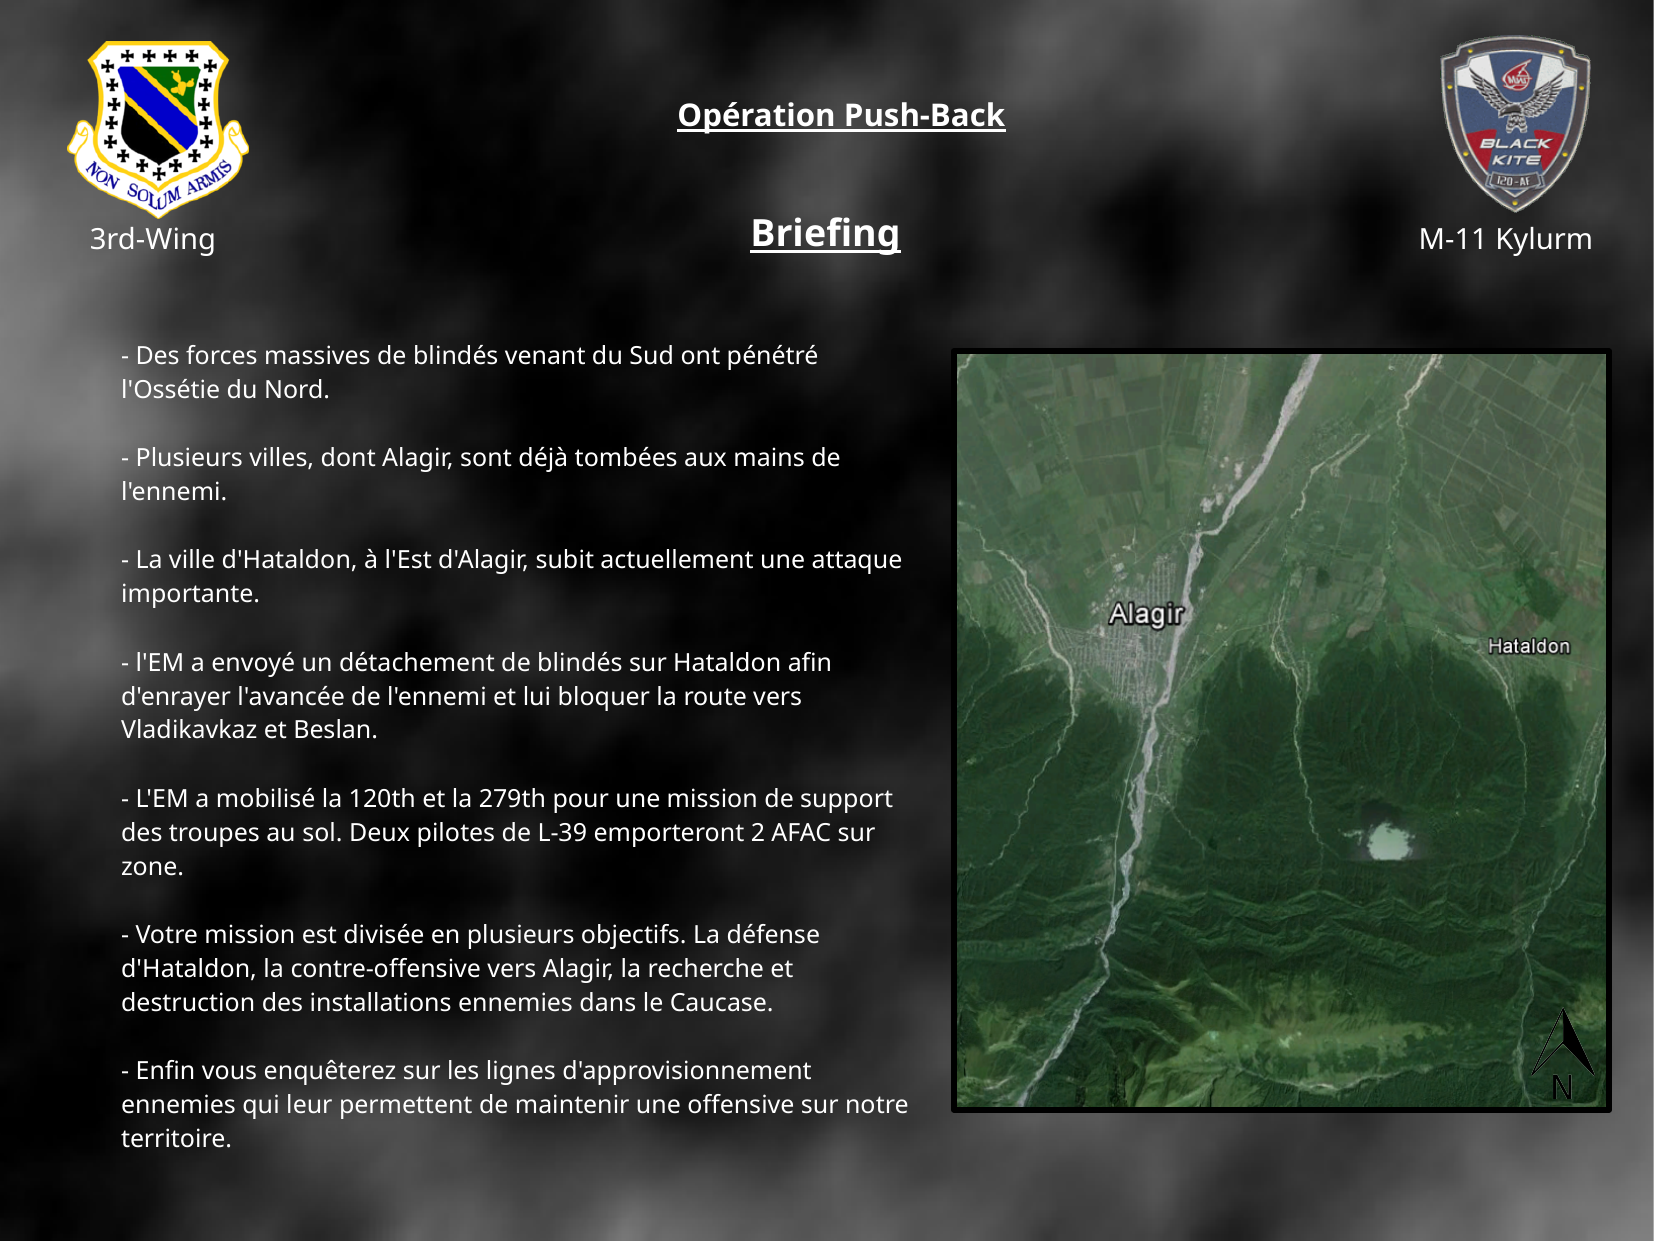

# Opération Push-Back 3rd-Wing																	M-11 Kylurm
Briefing
- Des forces massives de blindés venant du Sud ont pénétré l'Ossétie du Nord.
- Plusieurs villes, dont Alagir, sont déjà tombées aux mains de l'ennemi.
- La ville d'Hataldon, à l'Est d'Alagir, subit actuellement une attaque importante.
- l'EM a envoyé un détachement de blindés sur Hataldon afin d'enrayer l'avancée de l'ennemi et lui bloquer la route vers Vladikavkaz et Beslan.
- L'EM a mobilisé la 120th et la 279th pour une mission de support des troupes au sol. Deux pilotes de L-39 emporteront 2 AFAC sur zone.
- Votre mission est divisée en plusieurs objectifs. La défense d'Hataldon, la contre-offensive vers Alagir, la recherche et destruction des installations ennemies dans le Caucase.
- Enfin vous enquêterez sur les lignes d'approvisionnement ennemies qui leur permettent de maintenir une offensive sur notre territoire.